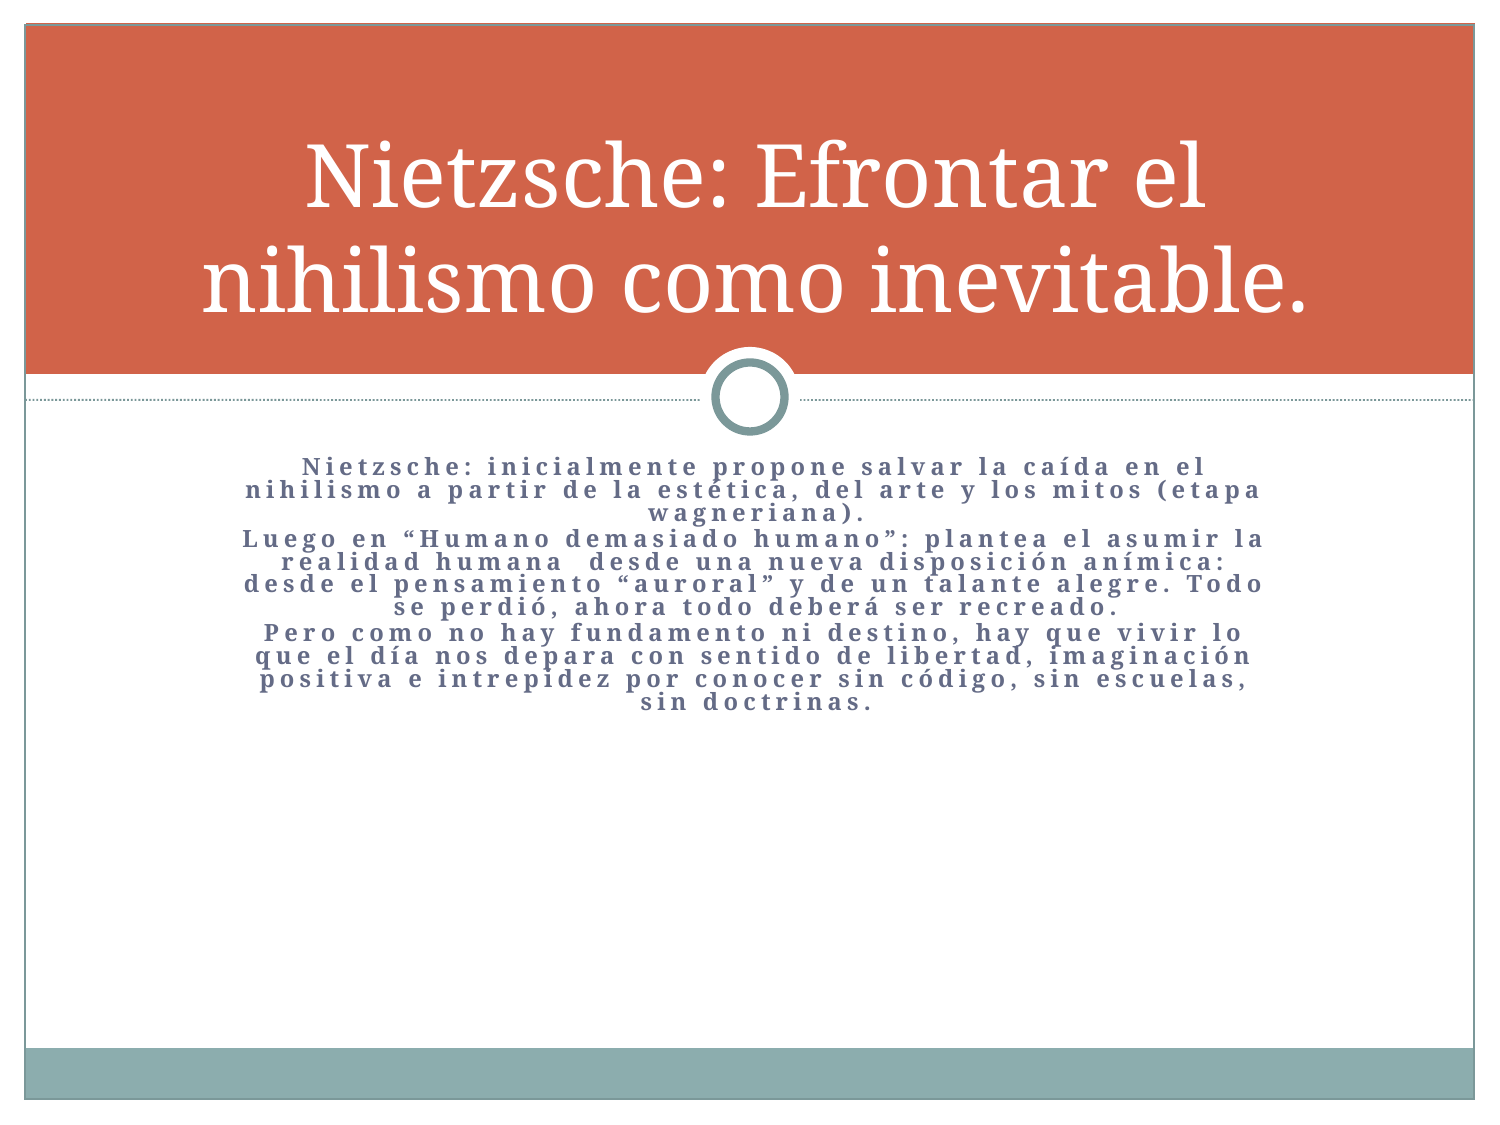

Nietzsche: Efrontar el nihilismo como inevitable.
# Nietzsche: inicialmente propone salvar la caída en el nihilismo a partir de la estética, del arte y los mitos (etapa wagneriana).
Luego en “Humano demasiado humano”: plantea el asumir la realidad humana desde una nueva disposición anímica: desde el pensamiento “auroral” y de un talante alegre. Todo se perdió, ahora todo deberá ser recreado.
Pero como no hay fundamento ni destino, hay que vivir lo que el día nos depara con sentido de libertad, imaginación positiva e intrepidez por conocer sin código, sin escuelas, sin doctrinas.